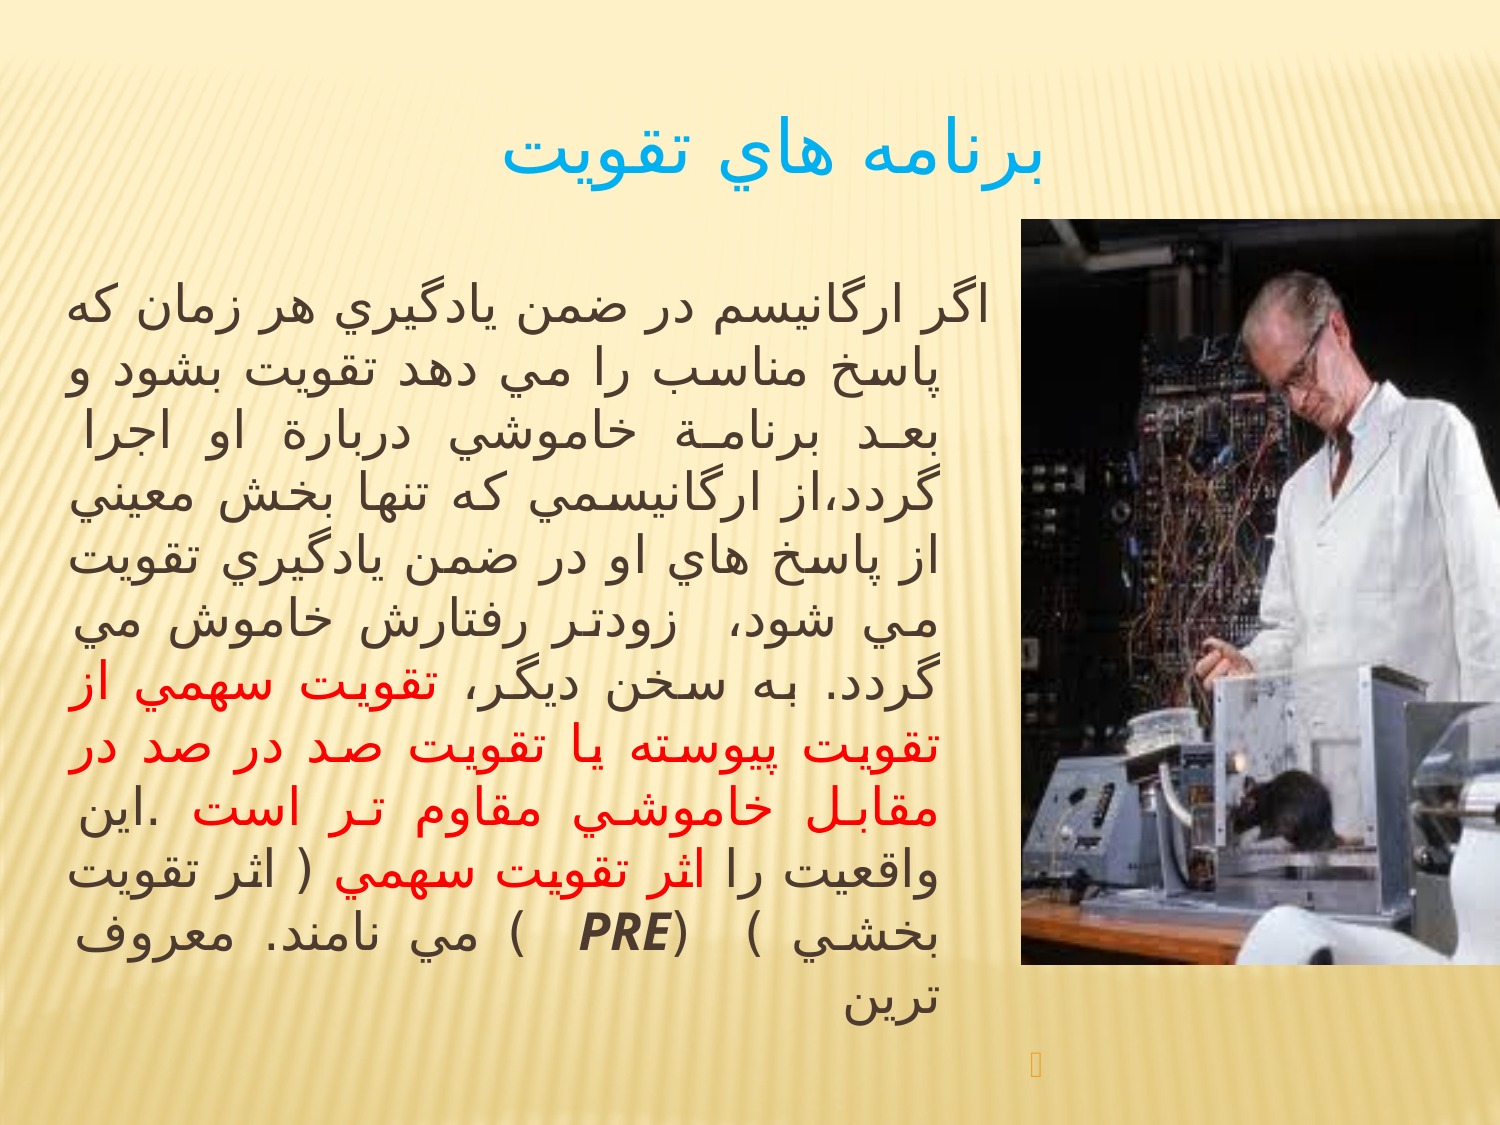

# برنامه هاي تقويت
اگر ارگانيسم در ضمن يادگيري هر زمان كه پاسخ مناسب را مي دهد تقويت بشود و بعد برنامة خاموشي دربارة او اجرا گردد،از ارگانيسمي كه تنها بخش معيني از پاسخ هاي او در ضمن يادگيري تقويت مي شود، زودتر رفتارش خاموش مي گردد. به سخن ديگر، تقويت سهمي از تقويت پيوسته يا تقويت صد در صد در مقابل خاموشي مقاوم تر است .اين واقعيت را اثر تقويت سهمي ( اثر تقويت بخشي ) (PRE ) مي نامند. معروف ترين